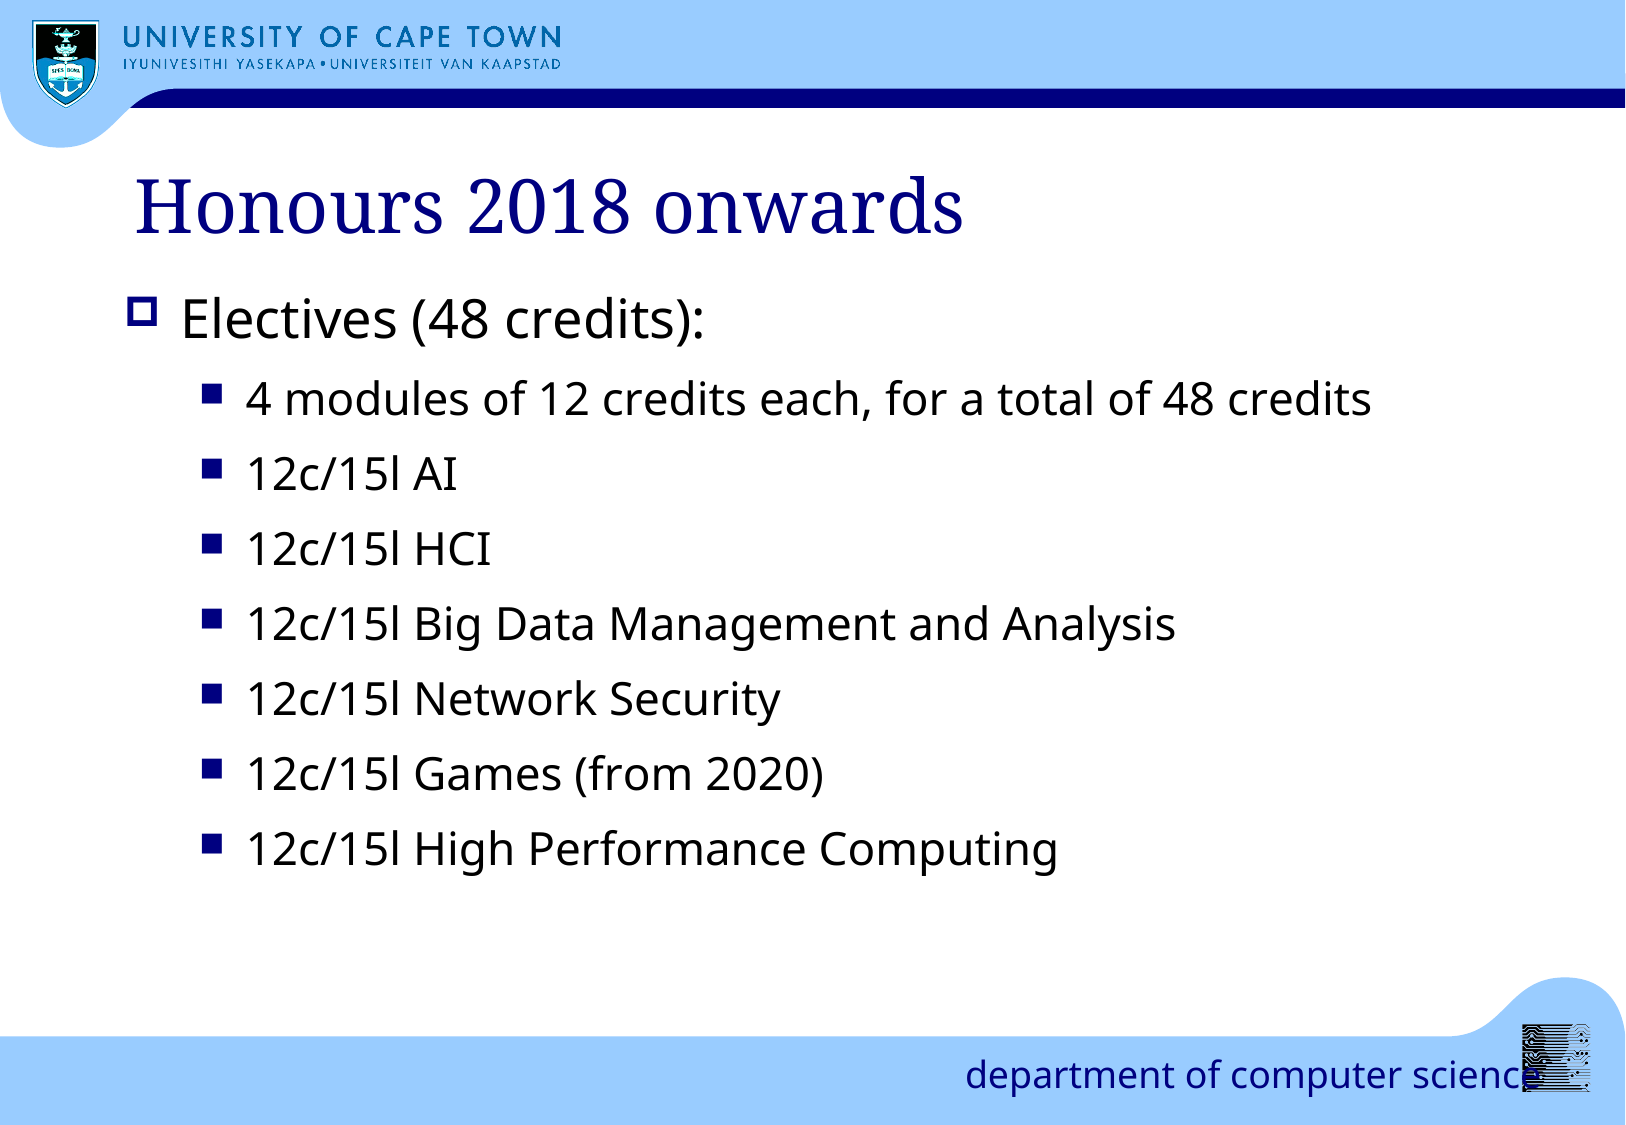

# Honours 2018 onwards
Electives (48 credits):
4 modules of 12 credits each, for a total of 48 credits
12c/15l AI
12c/15l HCI
12c/15l Big Data Management and Analysis
12c/15l Network Security
12c/15l Games (from 2020)
12c/15l High Performance Computing